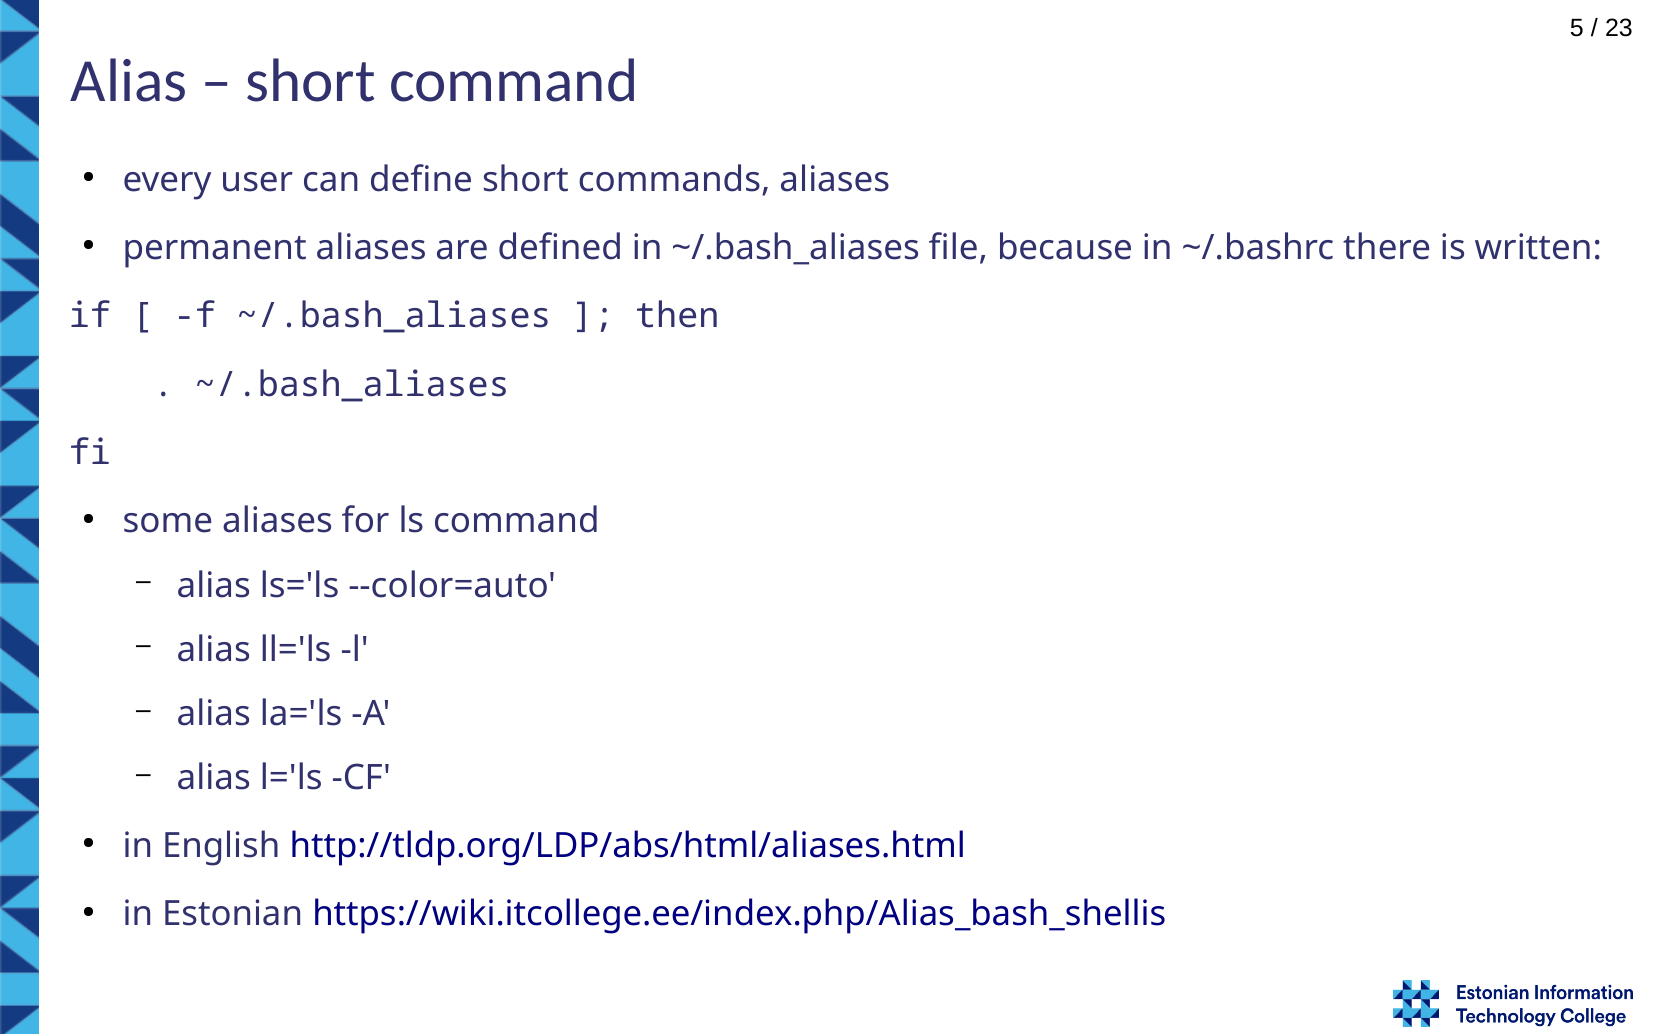

# Alias – short command
every user can define short commands, aliases
permanent aliases are defined in ~/.bash_aliases file, because in ~/.bashrc there is written:
if [ -f ~/.bash_aliases ]; then
 . ~/.bash_aliases
fi
some aliases for ls command
alias ls='ls --color=auto'
alias ll='ls -l'
alias la='ls -A'
alias l='ls -CF'
in English http://tldp.org/LDP/abs/html/aliases.html
in Estonian https://wiki.itcollege.ee/index.php/Alias_bash_shellis